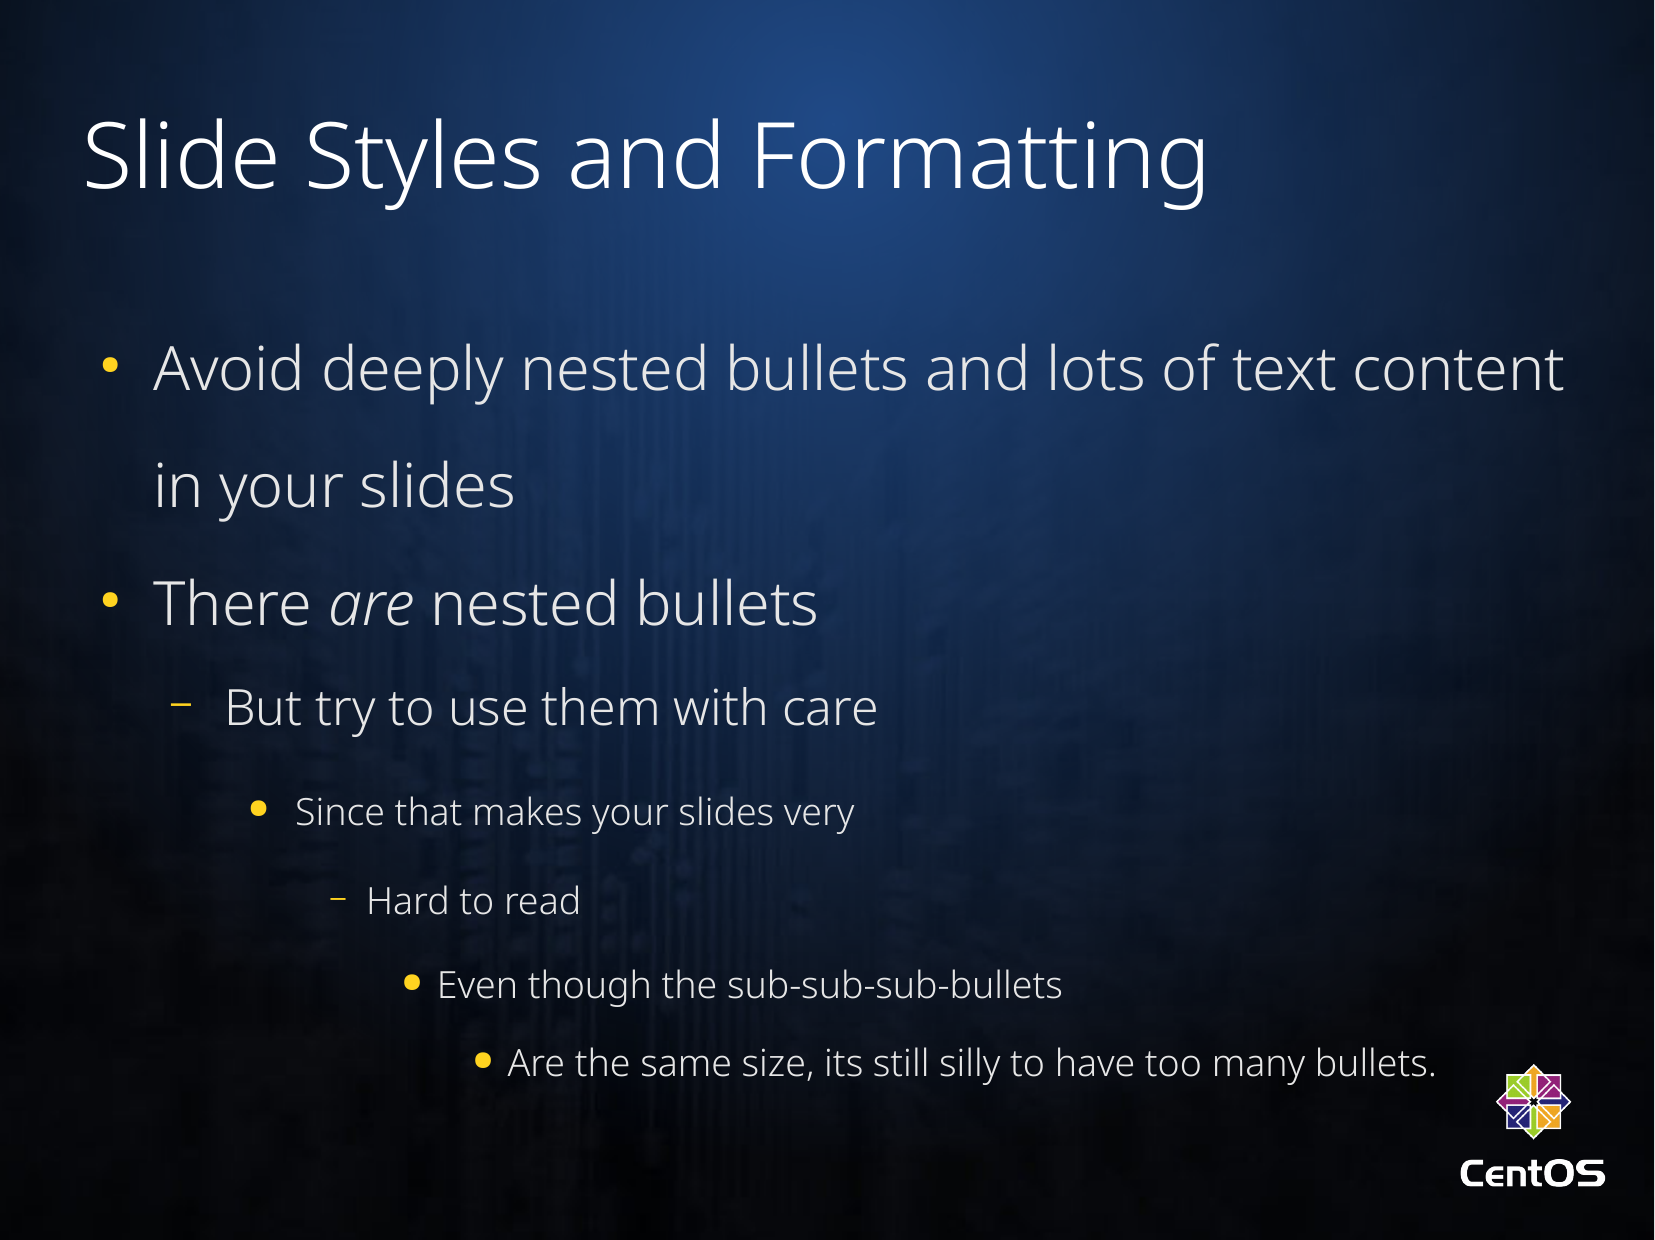

# Slide Styles and Formatting
Avoid deeply nested bullets and lots of text content in your slides
There are nested bullets
But try to use them with care
Since that makes your slides very
Hard to read
Even though the sub-sub-sub-bullets
Are the same size, its still silly to have too many bullets.